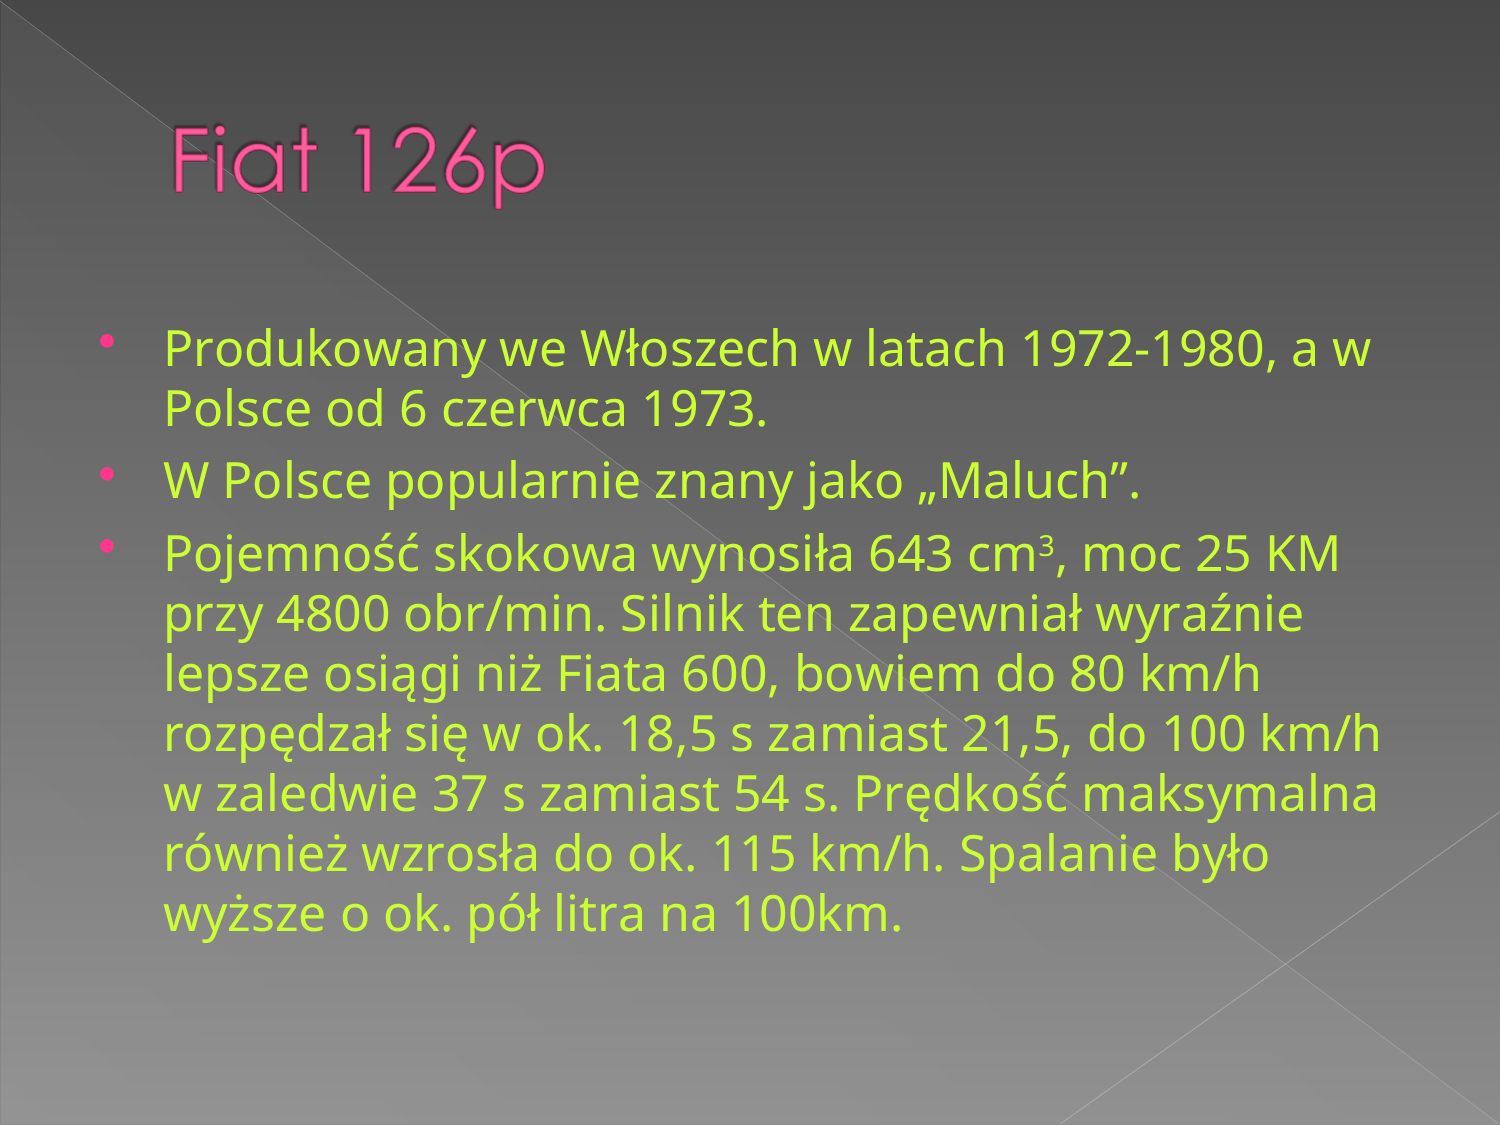

Produkowany we Włoszech w latach 1972-1980, a w Polsce od 6 czerwca 1973.
W Polsce popularnie znany jako „Maluch”.
Pojemność skokowa wynosiła 643 cm3, moc 25 KM przy 4800 obr/min. Silnik ten zapewniał wyraźnie lepsze osiągi niż Fiata 600, bowiem do 80 km/h rozpędzał się w ok. 18,5 s zamiast 21,5, do 100 km/h w zaledwie 37 s zamiast 54 s. Prędkość maksymalna również wzrosła do ok. 115 km/h. Spalanie było wyższe o ok. pół litra na 100km.